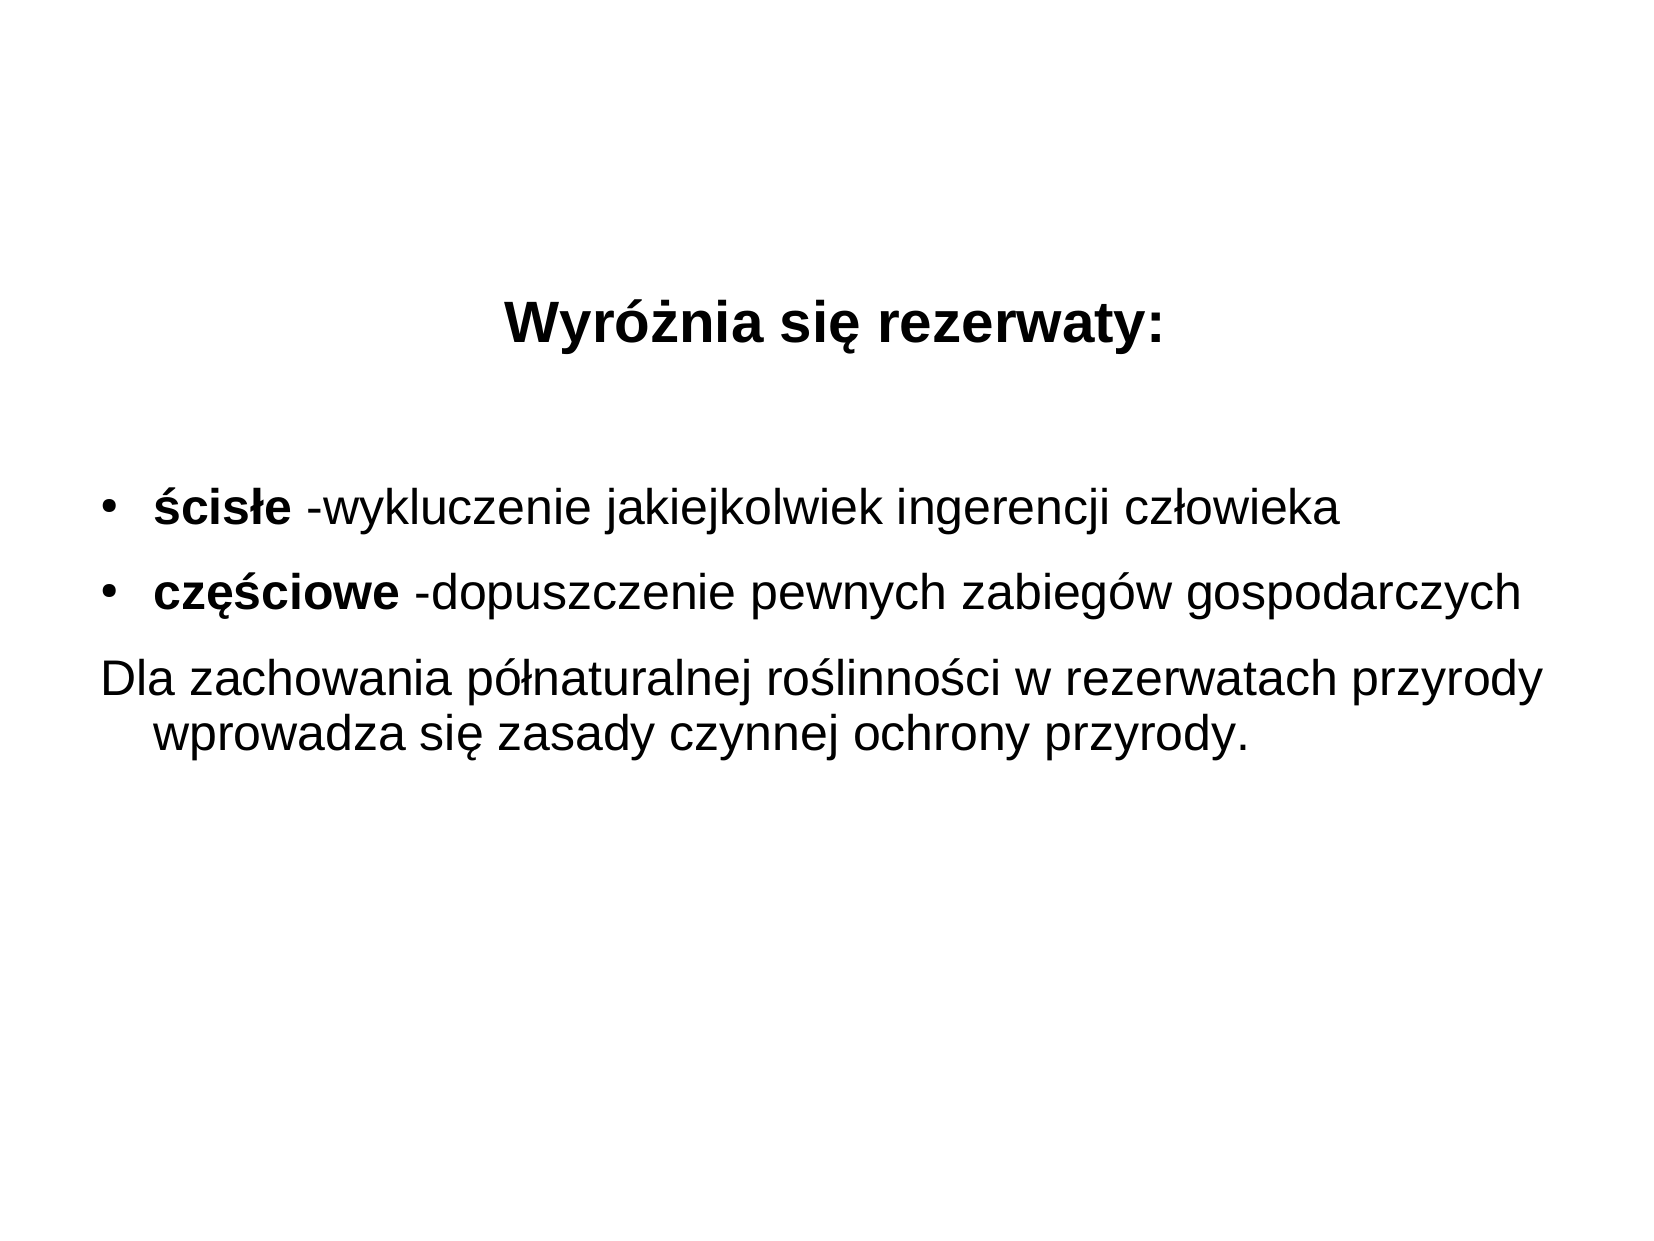

#
Wyróżnia się rezerwaty:
ścisłe -wykluczenie jakiejkolwiek ingerencji człowieka
częściowe -dopuszczenie pewnych zabiegów gospodarczych
Dla zachowania półnaturalnej roślinności w rezerwatach przyrody wprowadza się zasady czynnej ochrony przyrody.